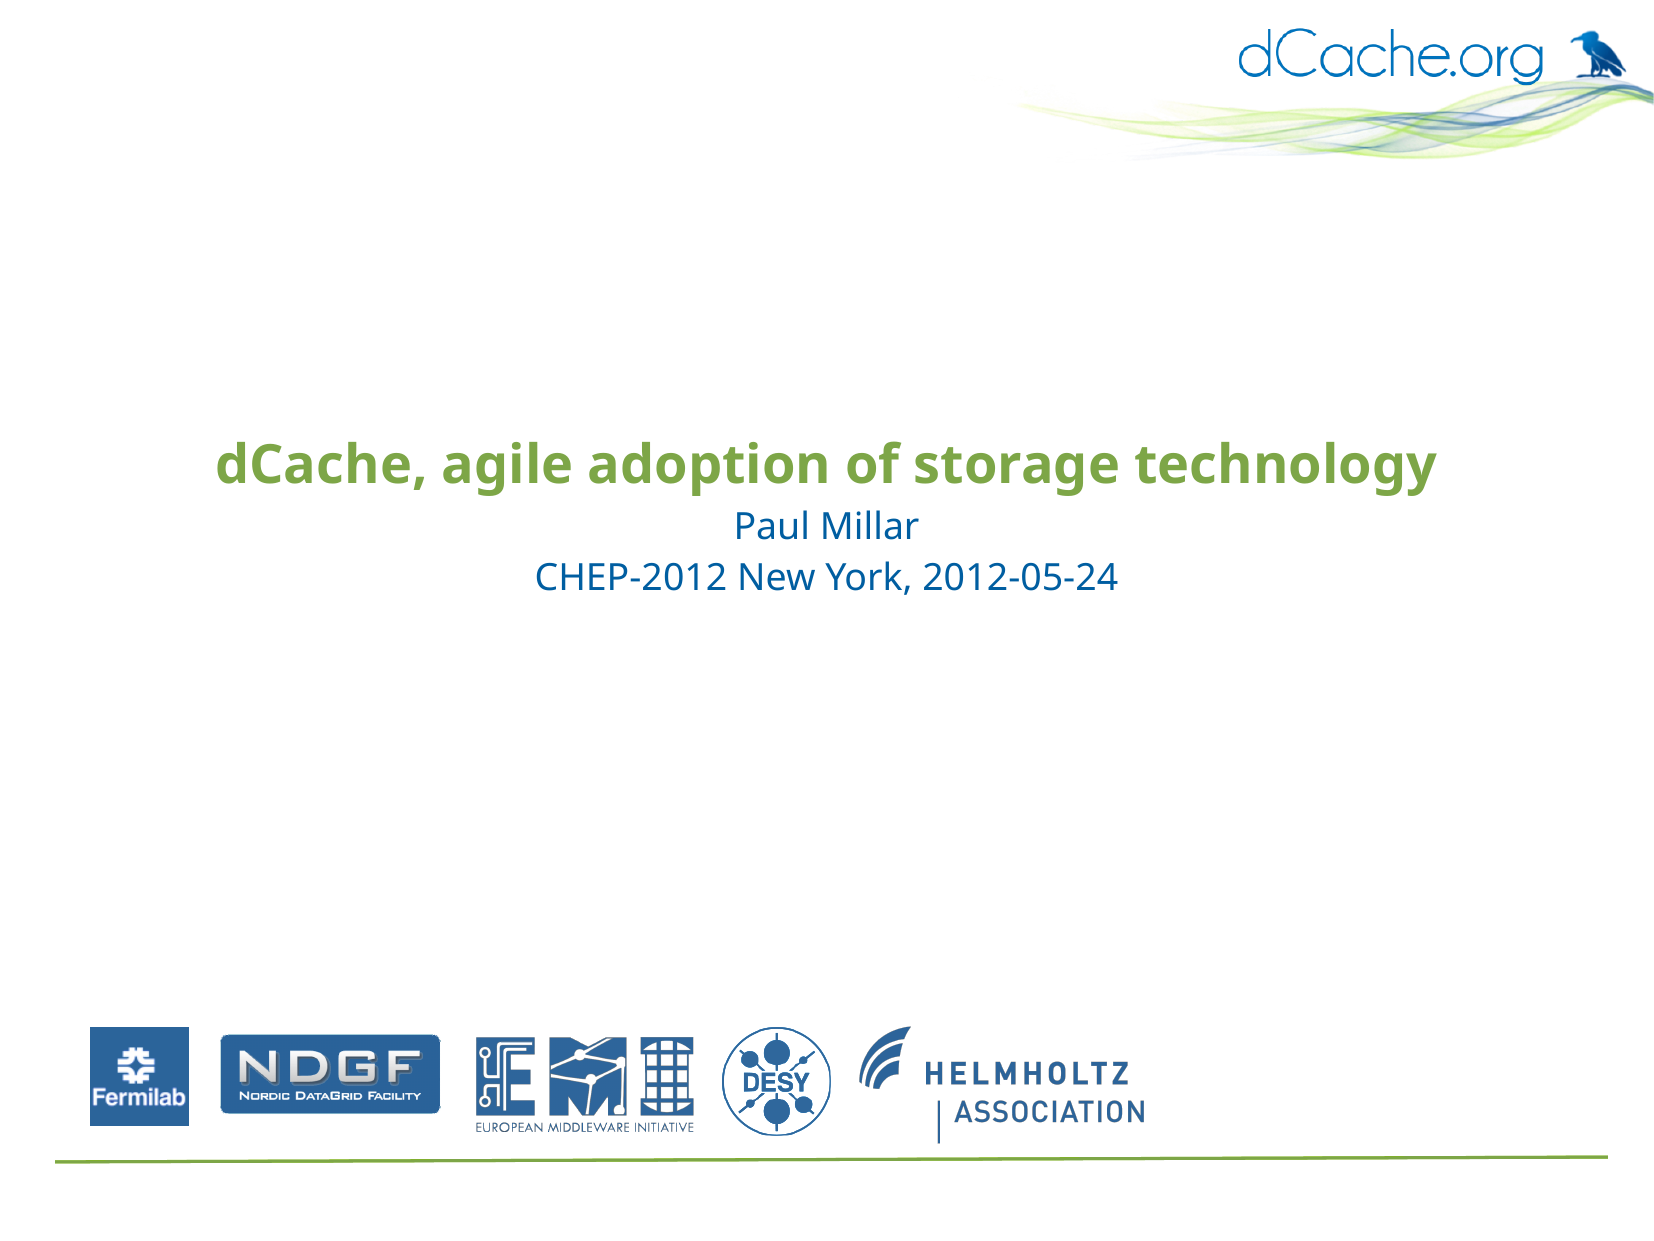

dCache, agile adoption of storage technology
Paul Millar
CHEP-2012 New York, 2012-05-24